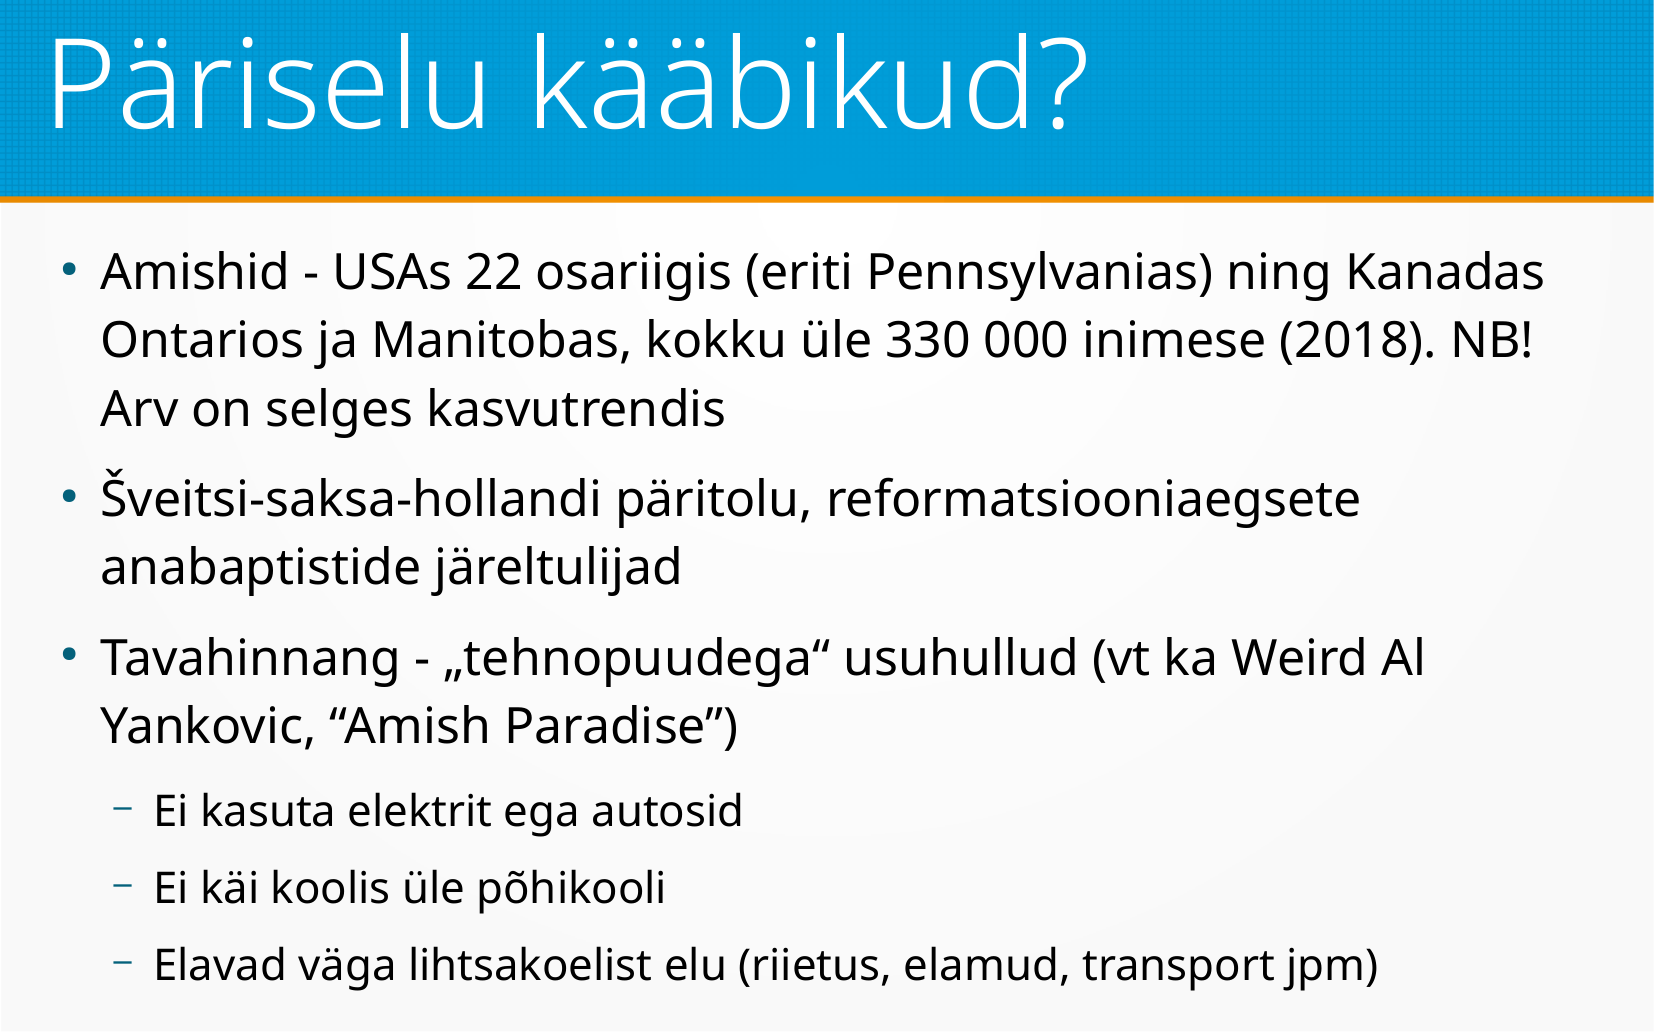

# Päriselu kääbikud?
Amishid - USAs 22 osariigis (eriti Pennsylvanias) ning Kanadas Ontarios ja Manitobas, kokku üle 330 000 inimese (2018). NB! Arv on selges kasvutrendis
Šveitsi-saksa-hollandi päritolu, reformatsiooniaegsete anabaptistide järeltulijad
Tavahinnang - „tehnopuudega“ usuhullud (vt ka Weird Al Yankovic, “Amish Paradise”)
Ei kasuta elektrit ega autosid
Ei käi koolis üle põhikooli
Elavad väga lihtsakoelist elu (riietus, elamud, transport jpm)